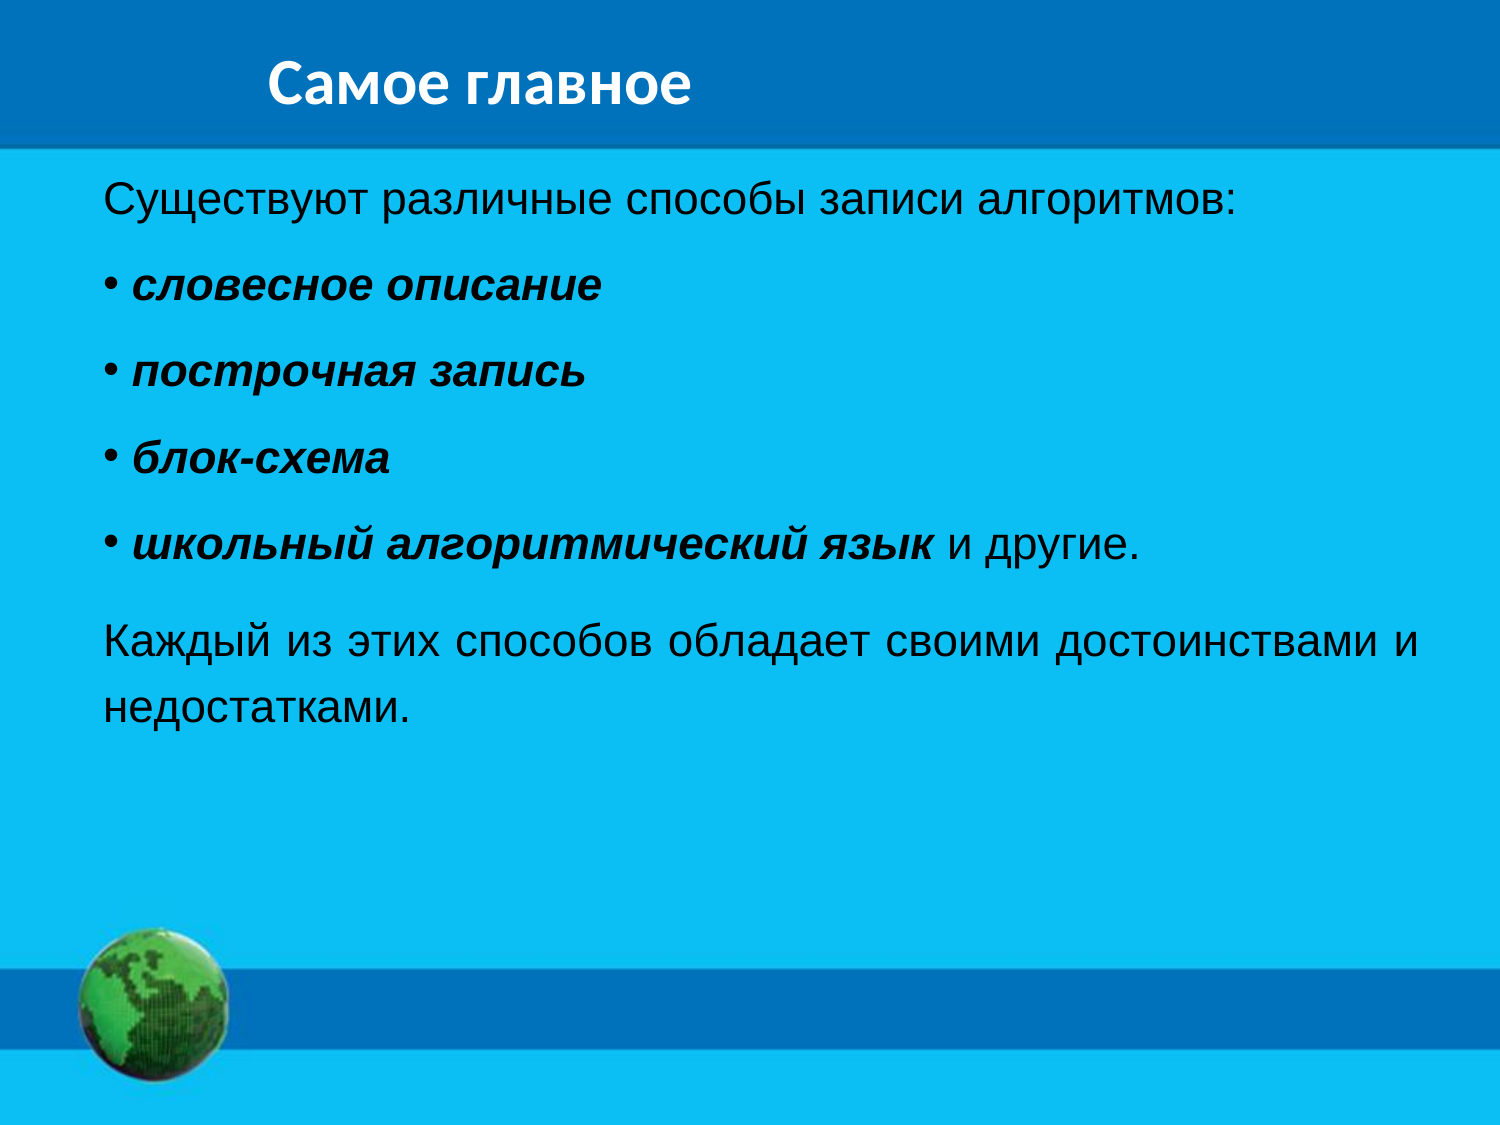

Самое главное
Существуют различные способы записи алгоритмов:
 словесное описание
 построчная запись
 блок-схема
 школьный алгоритмический язык и другие.
Каждый из этих способов обладает своими достоинствами и недостатками.